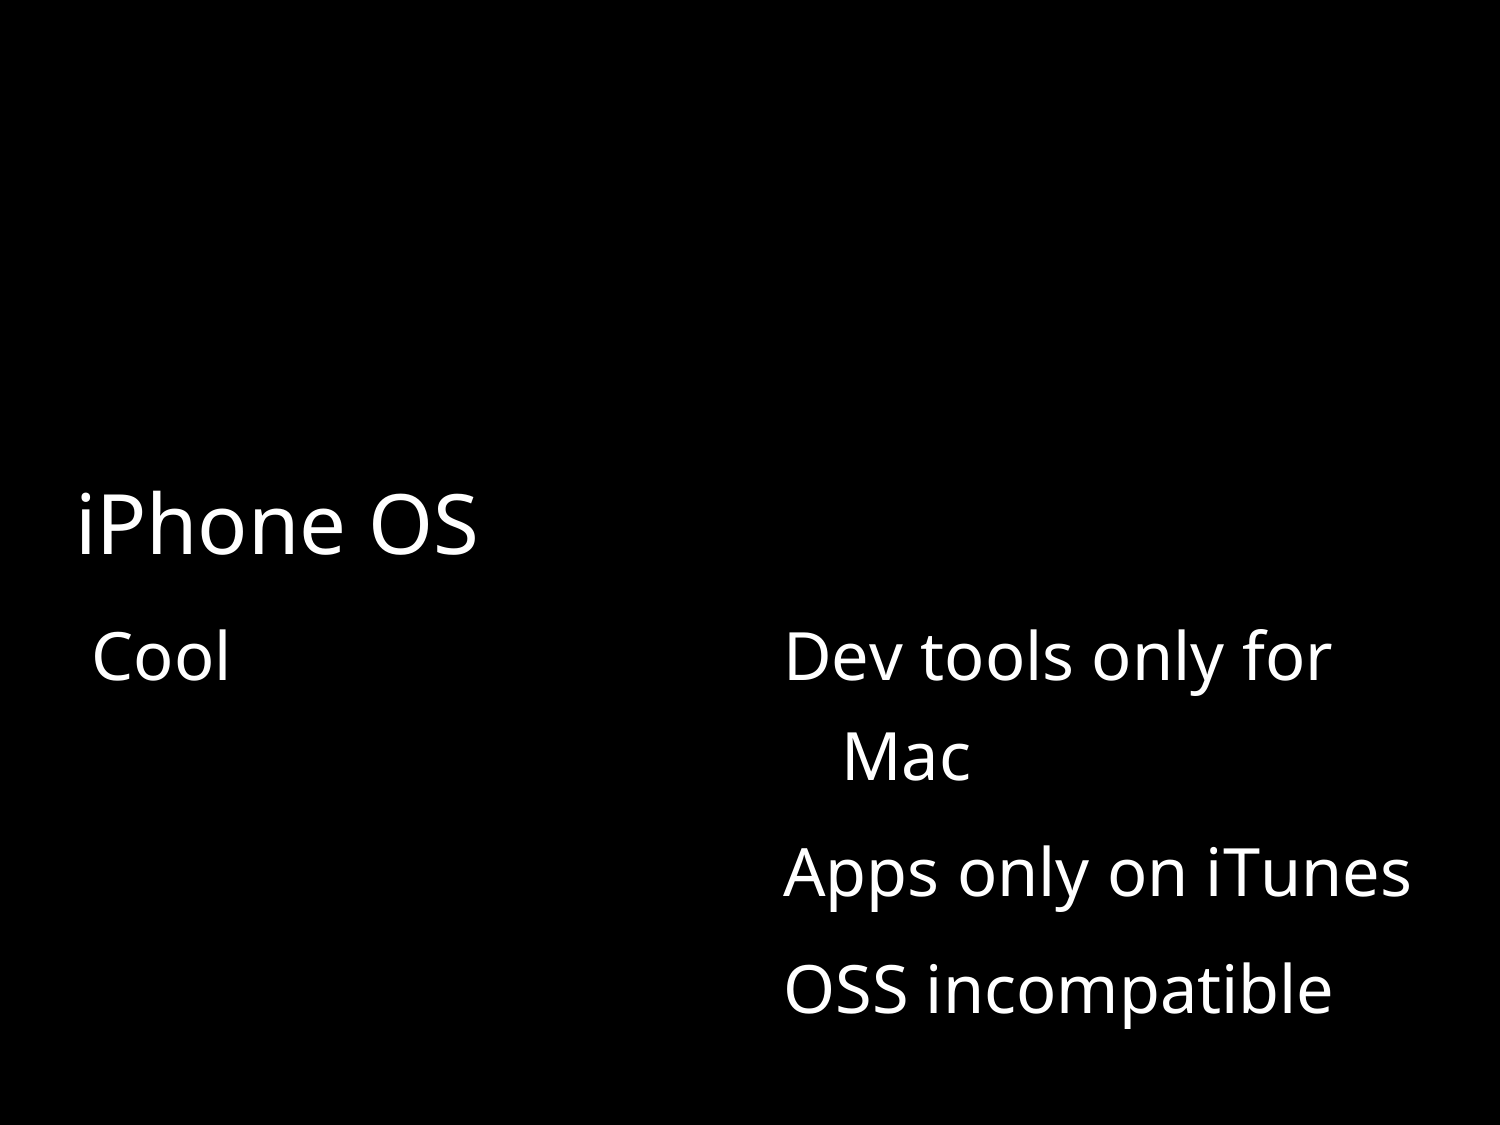

# iPhone OS
Cool
Dev tools only for Mac
Apps only on iTunes
OSS incompatible